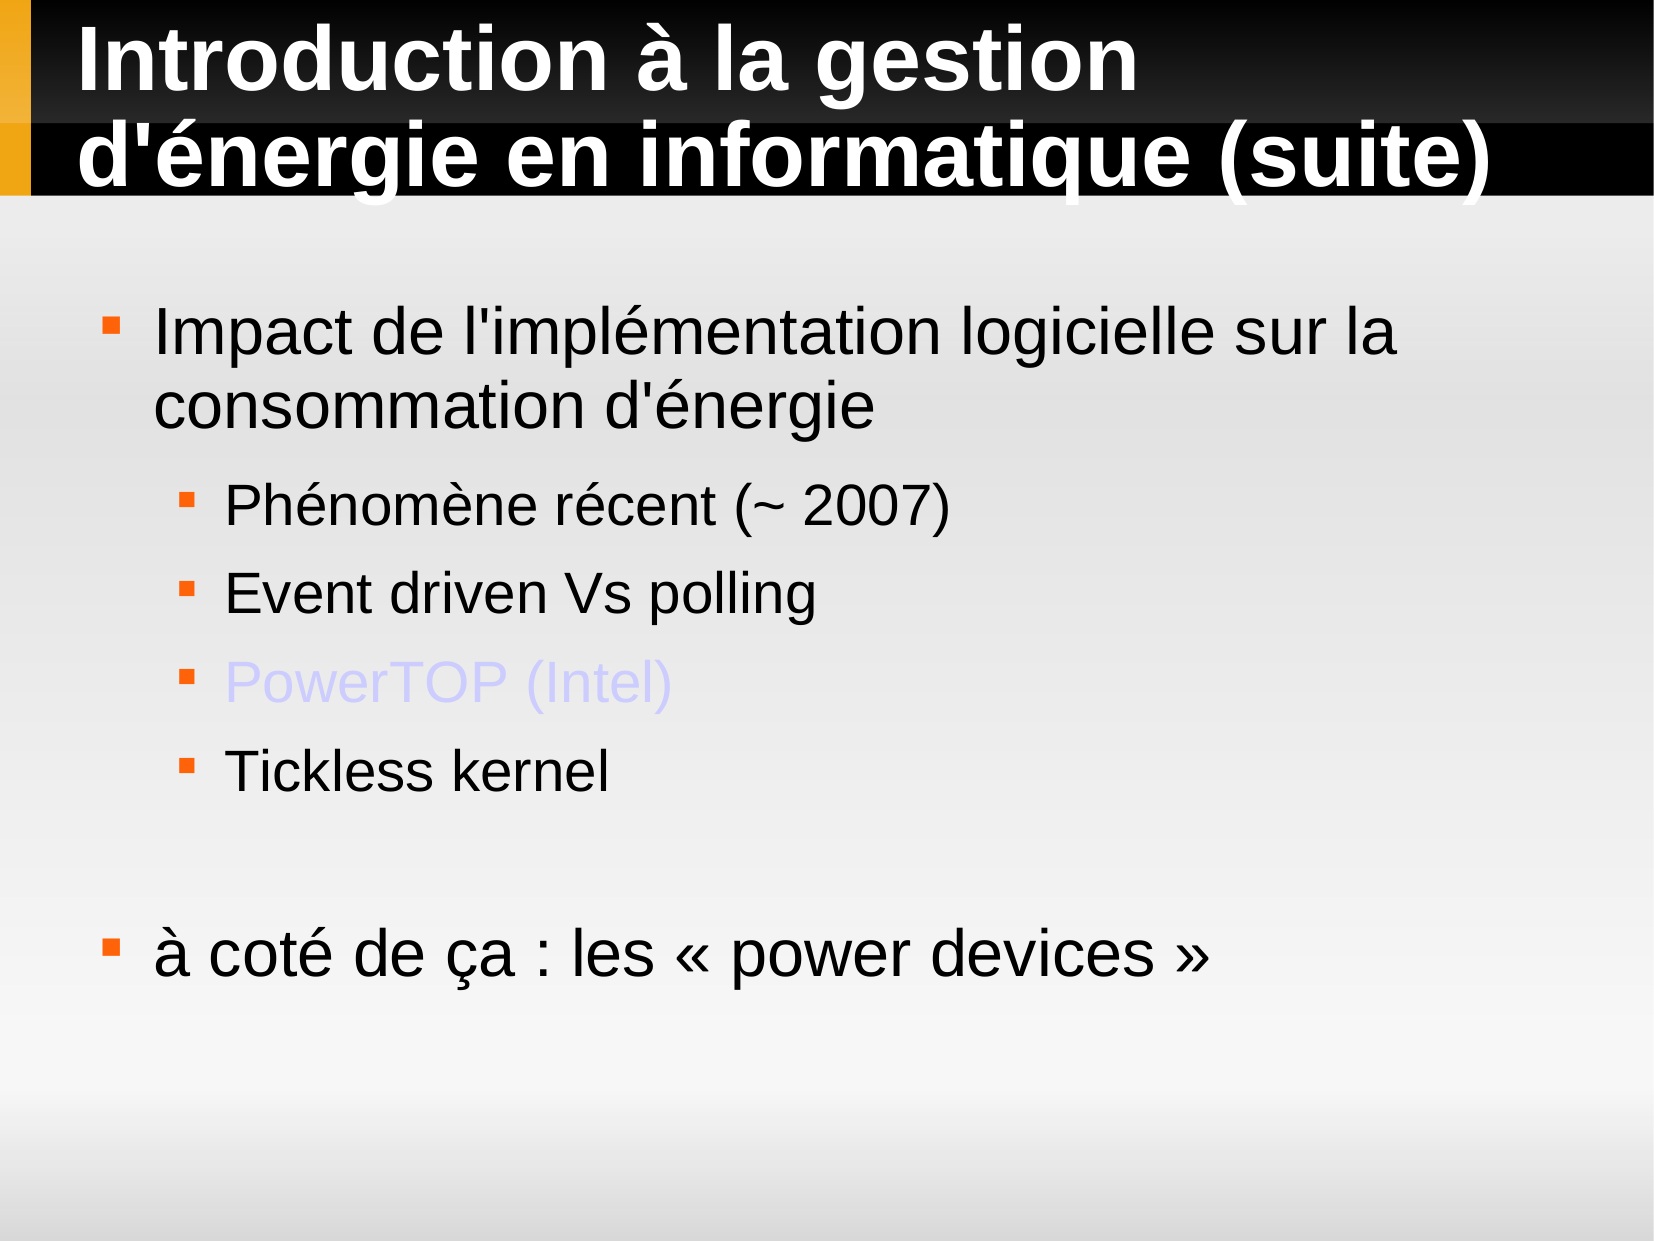

# Introduction à la gestion d'énergie en informatique (suite)
Impact de l'implémentation logicielle sur la consommation d'énergie
Phénomène récent (~ 2007)
Event driven Vs polling
PowerTOP (Intel)
Tickless kernel
à coté de ça : les « power devices »